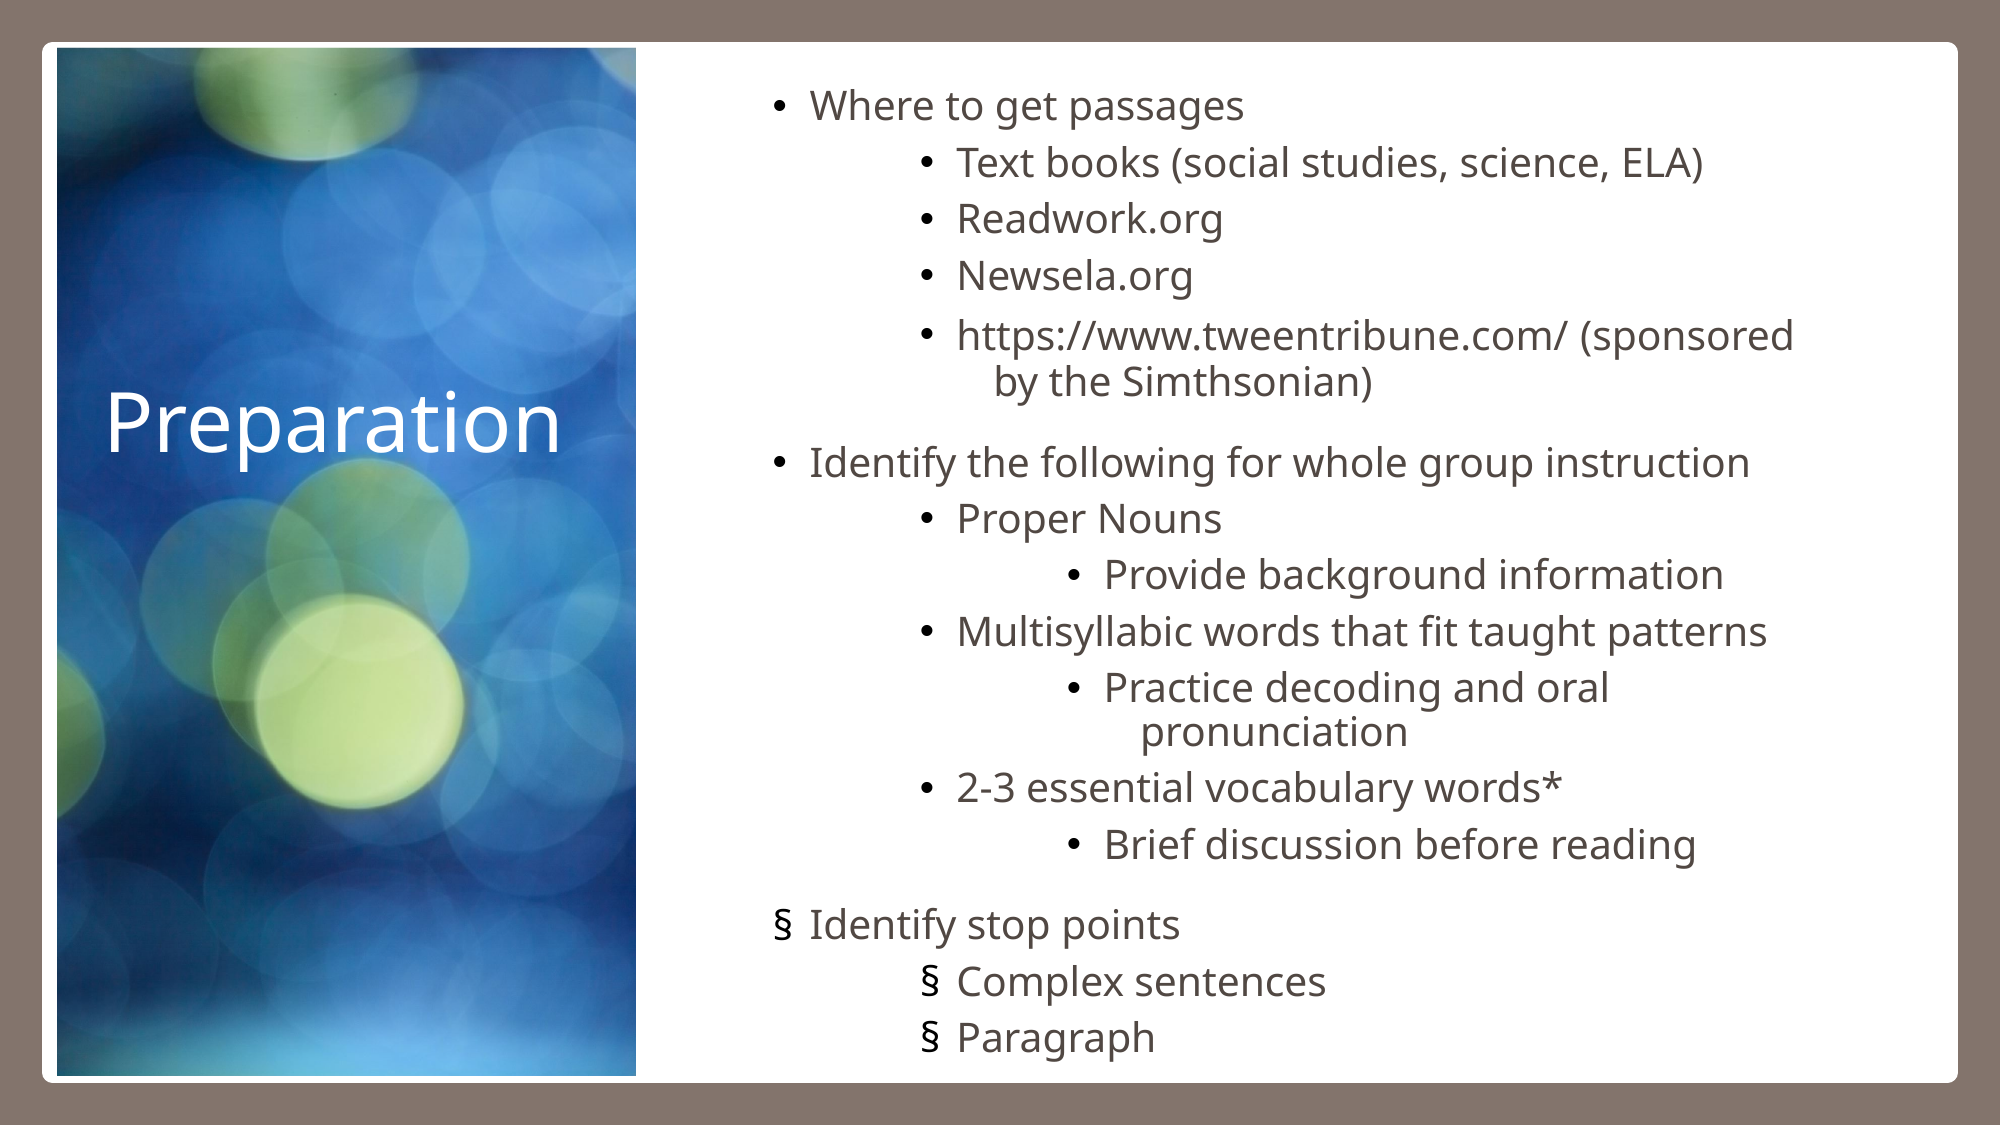

Preparation
Where to get passages
Text books (social studies, science, ELA)
Readwork.org
Newsela.org
https://www.tweentribune.com/ (sponsored by the Simthsonian)
Identify the following for whole group instruction
Proper Nouns
Provide background information
Multisyllabic words that fit taught patterns
Practice decoding and oral pronunciation
2-3 essential vocabulary words*
Brief discussion before reading
Identify stop points
Complex sentences
Paragraph